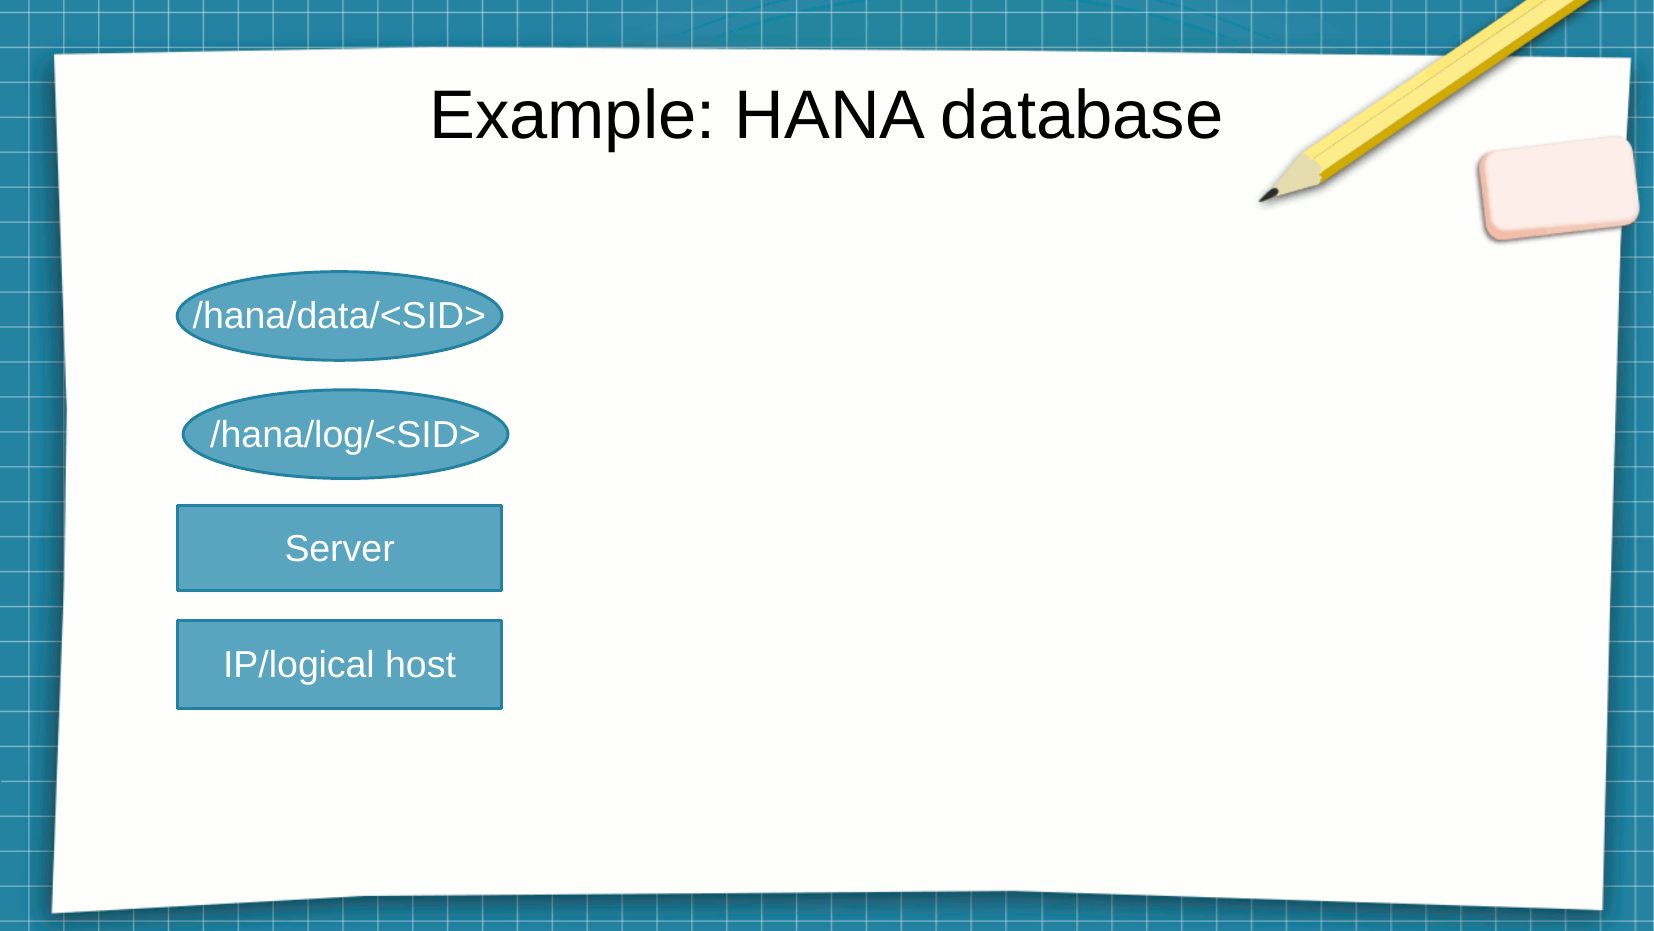

# Example: HANA database
/hana/data/<SID>
/hana/log/<SID>
Server
IP/logical host